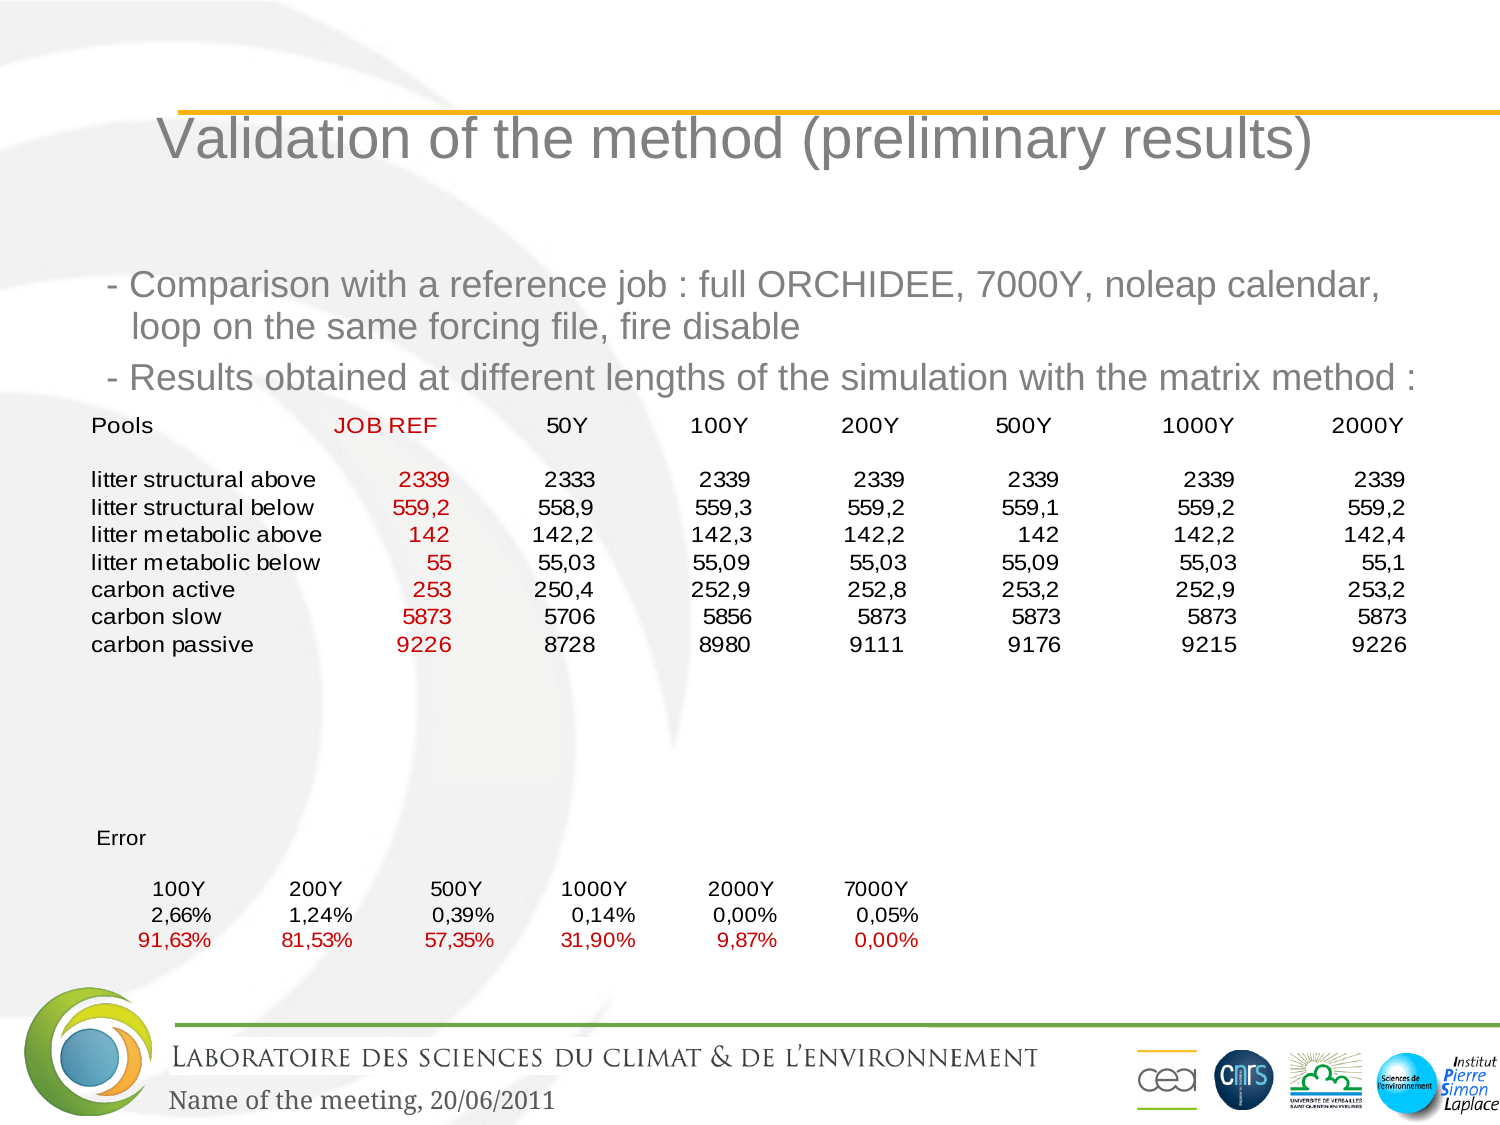

# Validation of the method (preliminary results)
- Comparison with a reference job : full ORCHIDEE, 7000Y, noleap calendar, loop on the same forcing file, fire disable
- Results obtained at different lengths of the simulation with the matrix method :